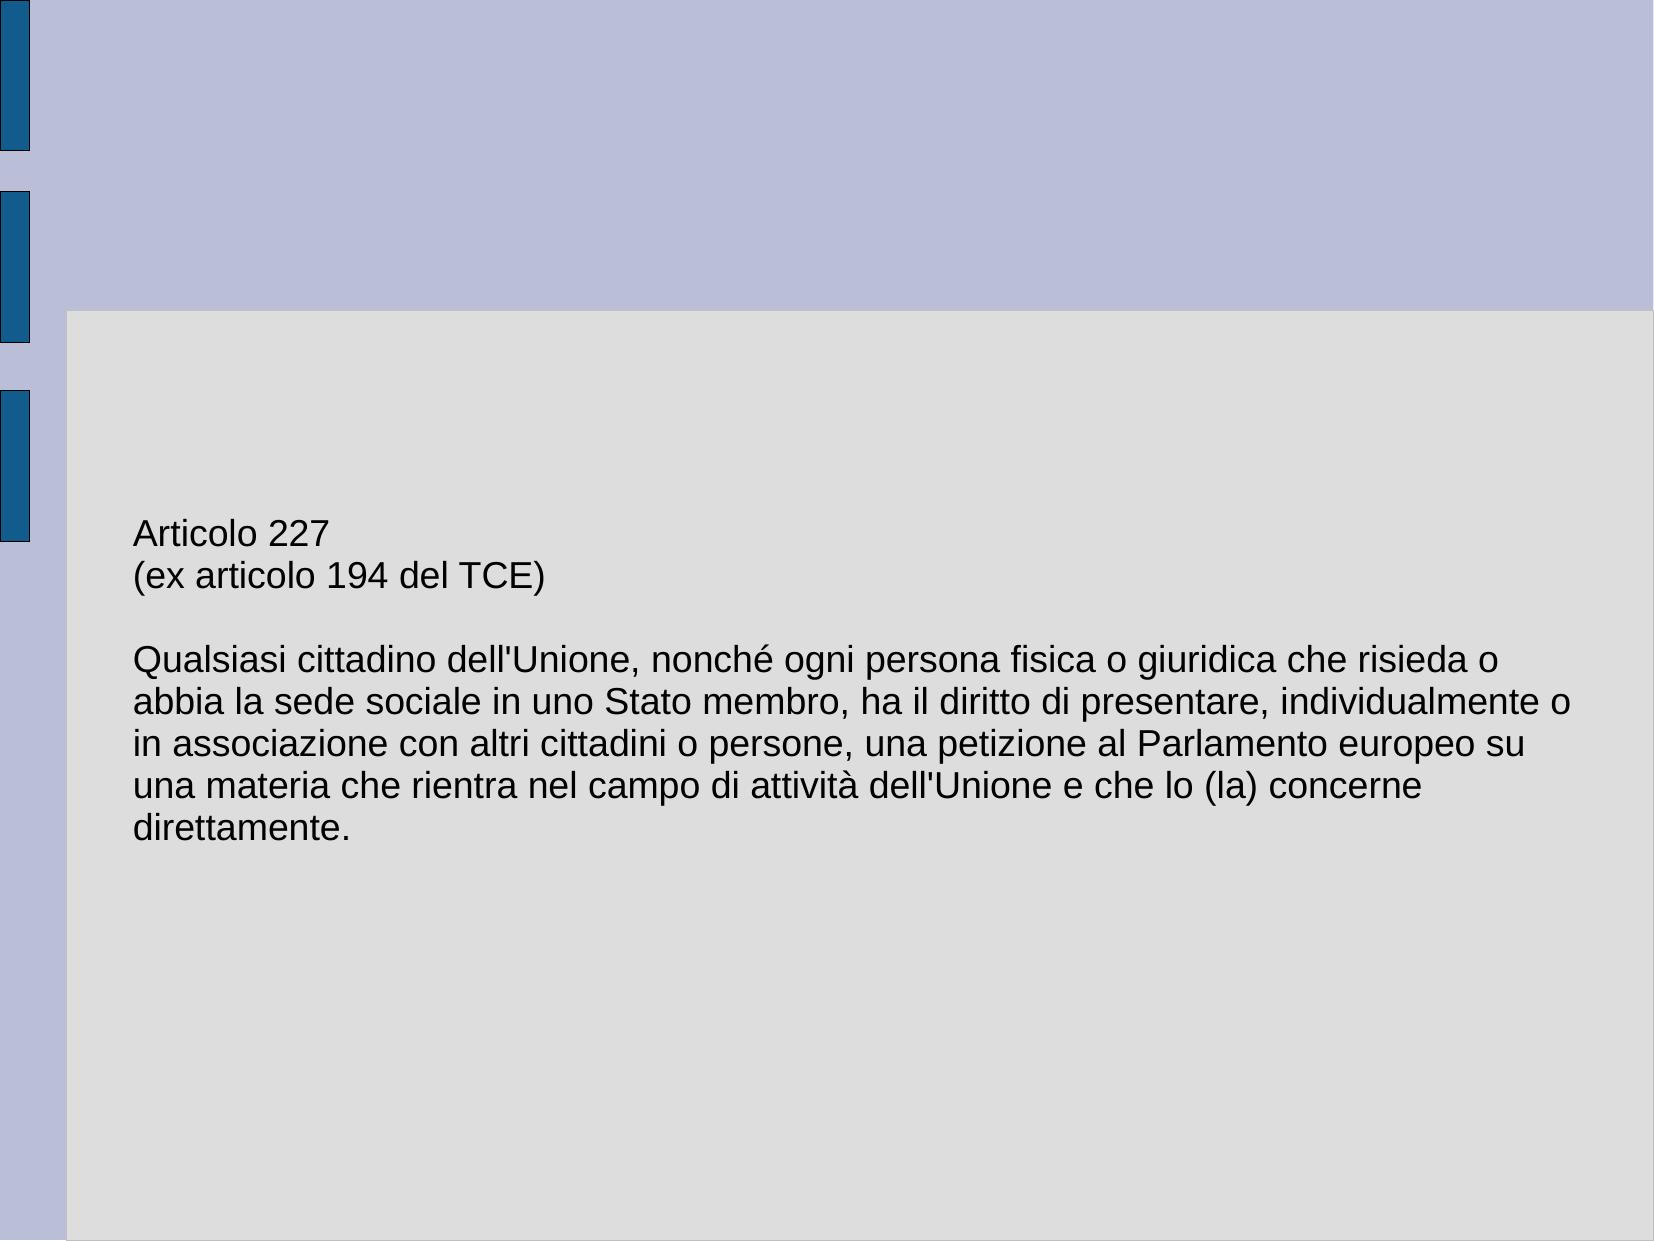

Articolo 227
(ex articolo 194 del TCE)
Qualsiasi cittadino dell'Unione, nonché ogni persona fisica o giuridica che risieda o abbia la sede sociale in uno Stato membro, ha il diritto di presentare, individualmente o in associazione con altri cittadini o persone, una petizione al Parlamento europeo su una materia che rientra nel campo di attività dell'Unione e che lo (la) concerne direttamente.